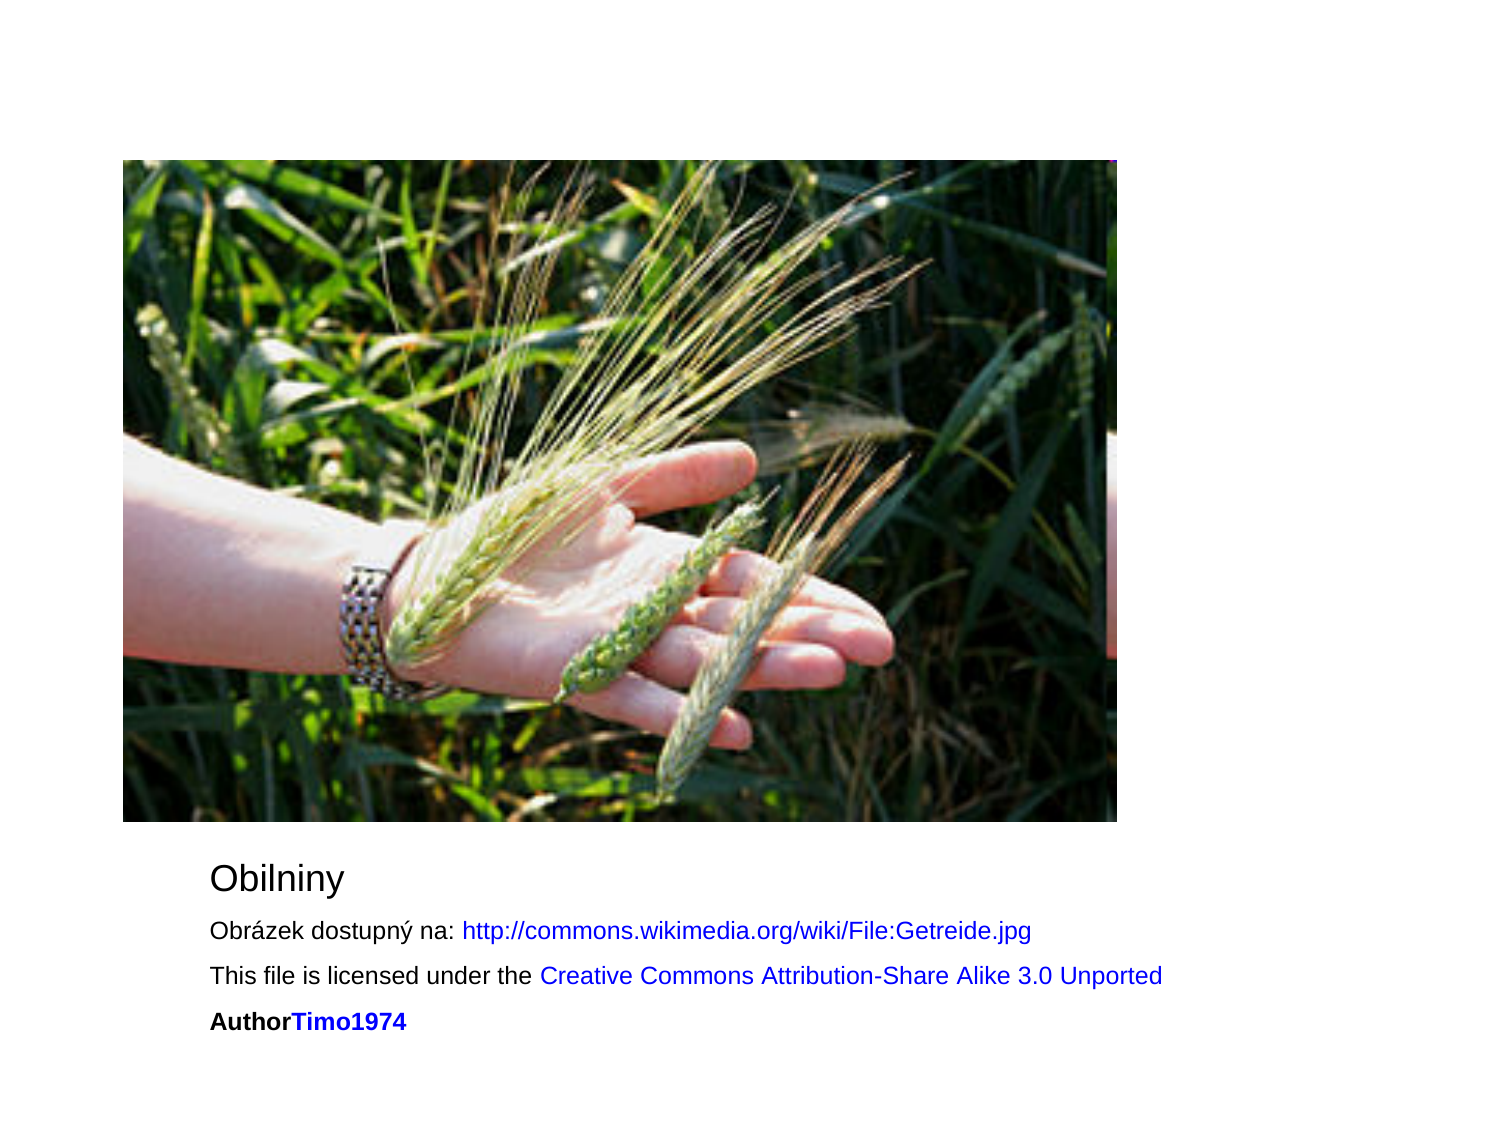

Obilniny
Obrázek dostupný na: http://commons.wikimedia.org/wiki/File:Getreide.jpg
This file is licensed under the Creative Commons Attribution-Share Alike 3.0 Unported
AuthorTimo1974